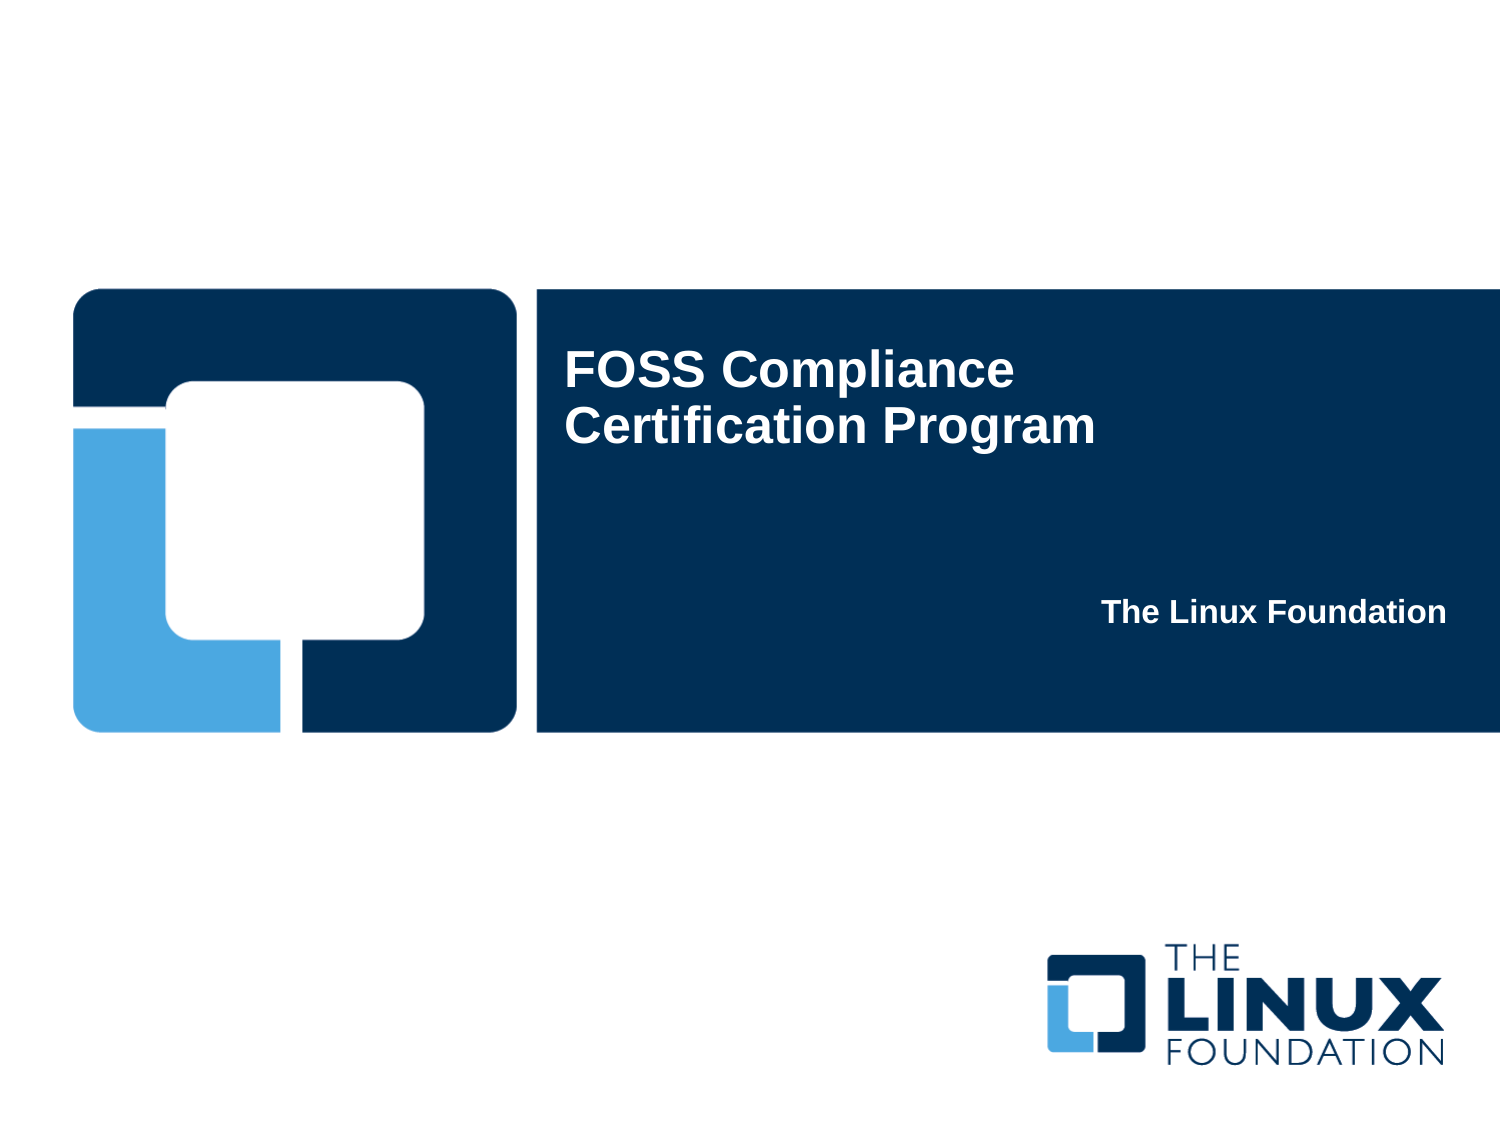

# FOSS Compliance Certification Program
The Linux Foundation